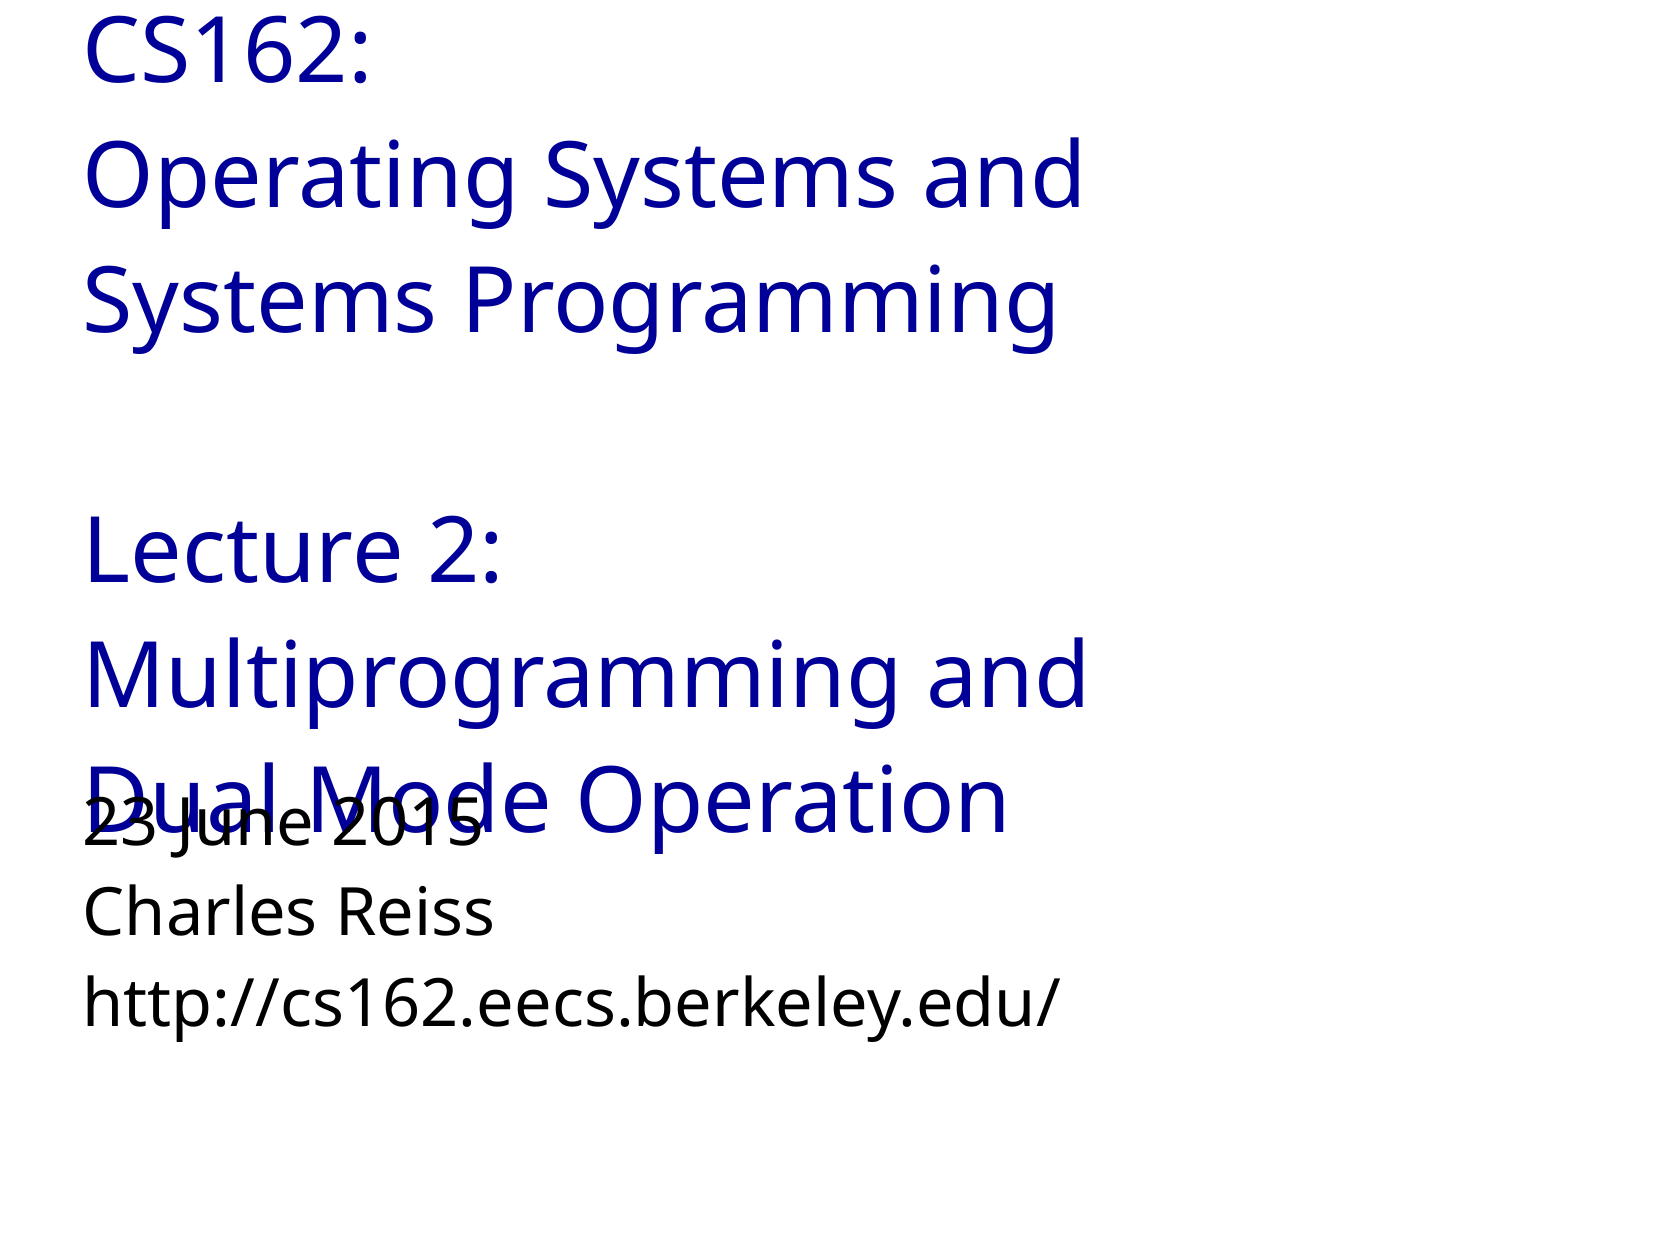

# CS162: Operating Systems and Systems Programming Lecture 2: Multiprogramming and Dual Mode Operation
23 June 2015
Charles Reiss
http://cs162.eecs.berkeley.edu/